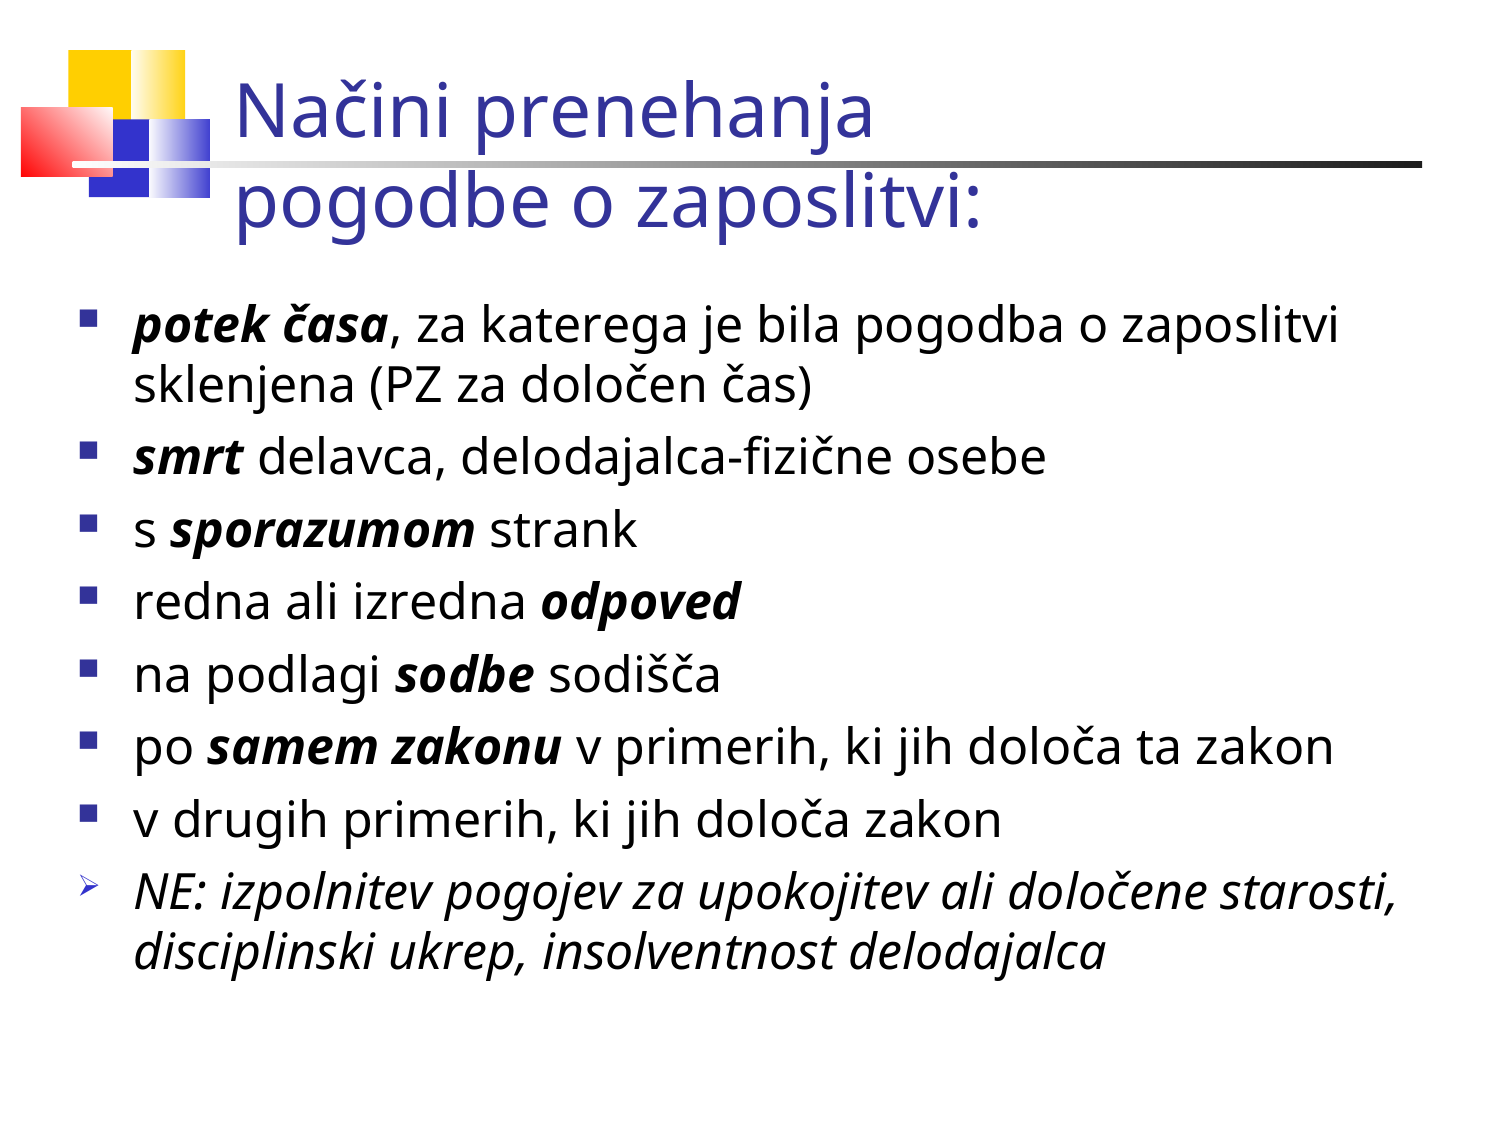

# Načini prenehanja pogodbe o zaposlitvi:
potek časa, za katerega je bila pogodba o zaposlitvi sklenjena (PZ za določen čas)
smrt delavca, delodajalca-fizične osebe
s sporazumom strank
redna ali izredna odpoved
na podlagi sodbe sodišča
po samem zakonu v primerih, ki jih določa ta zakon
v drugih primerih, ki jih določa zakon
NE: izpolnitev pogojev za upokojitev ali določene starosti, disciplinski ukrep, insolventnost delodajalca